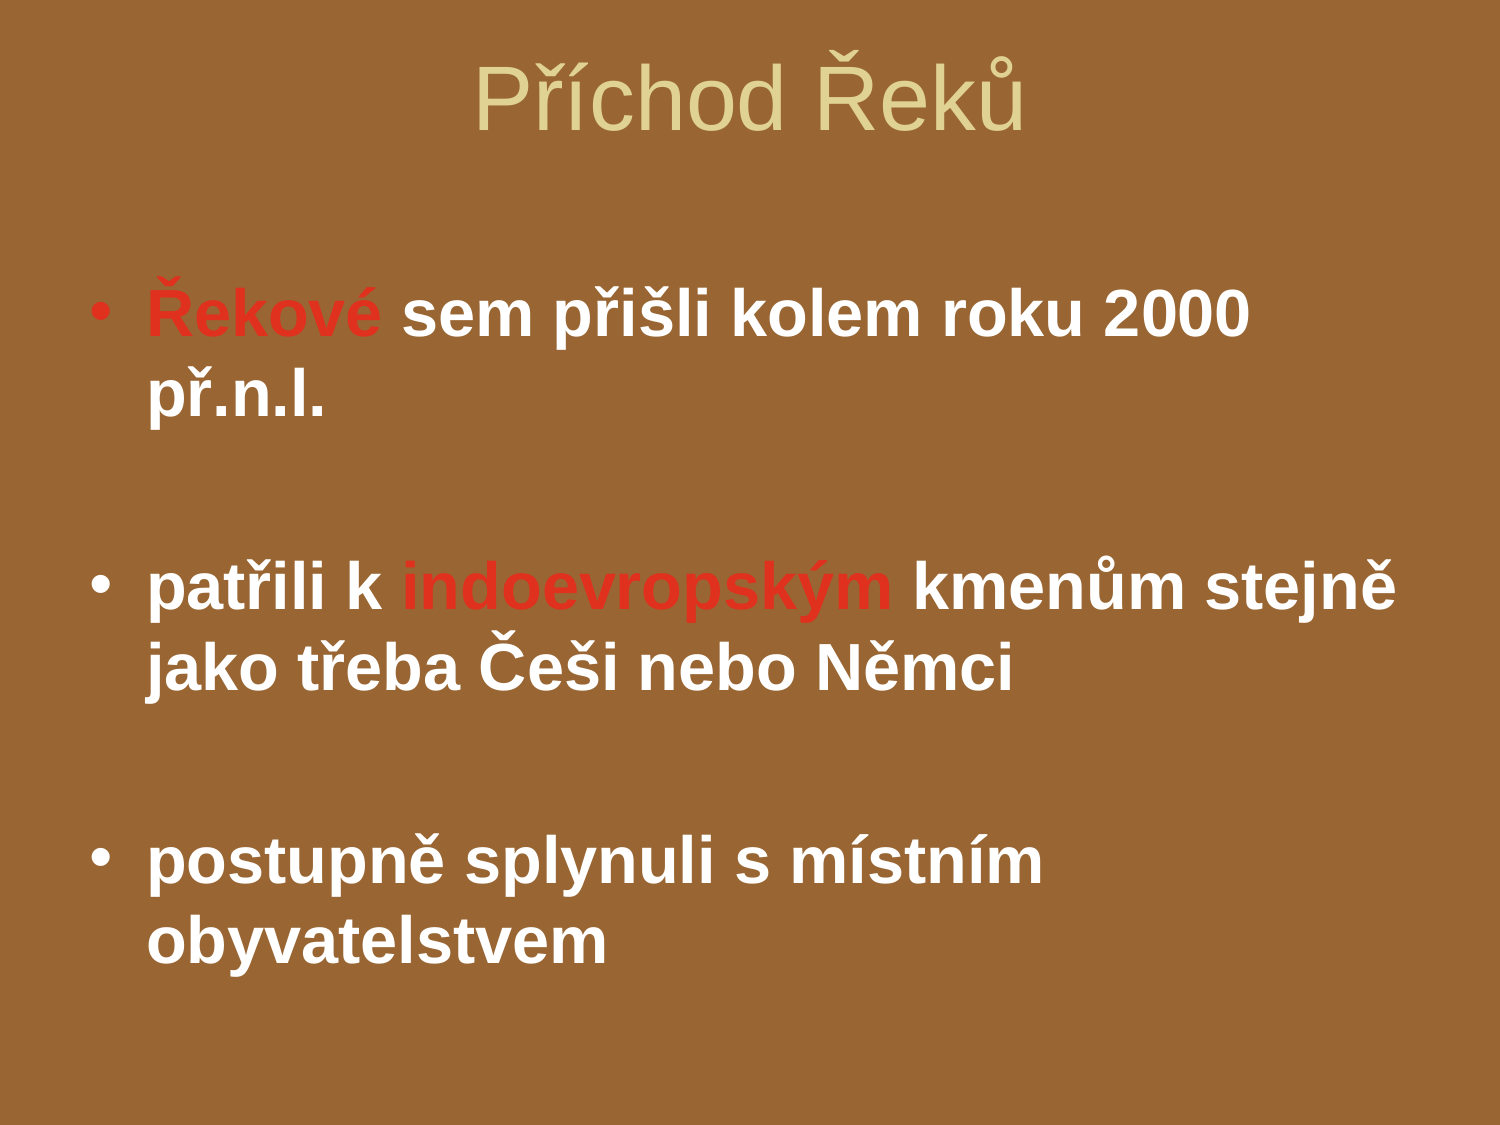

# Příchod Řeků
Řekové sem přišli kolem roku 2000 př.n.l.
patřili k indoevropským kmenům stejně jako třeba Češi nebo Němci
postupně splynuli s místním obyvatelstvem